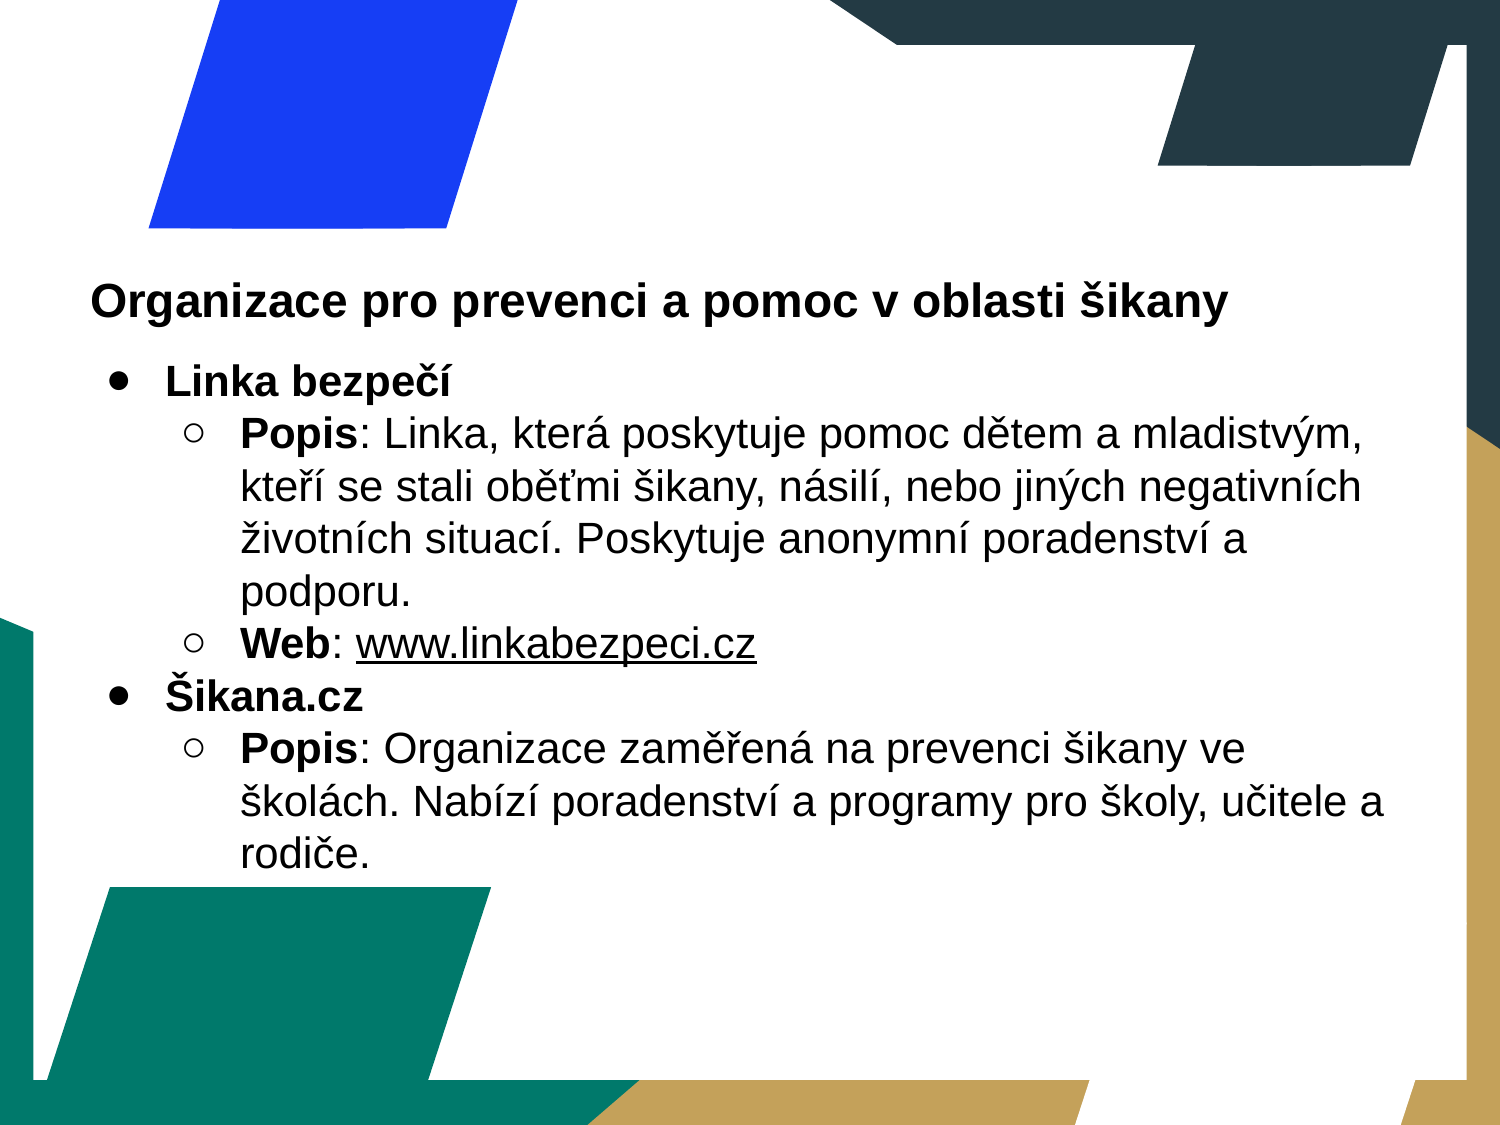

#
Organizace pro prevenci a pomoc v oblasti šikany
Linka bezpečí
Popis: Linka, která poskytuje pomoc dětem a mladistvým, kteří se stali oběťmi šikany, násilí, nebo jiných negativních životních situací. Poskytuje anonymní poradenství a podporu.
Web: www.linkabezpeci.cz
Šikana.cz
Popis: Organizace zaměřená na prevenci šikany ve školách. Nabízí poradenství a programy pro školy, učitele a rodiče.